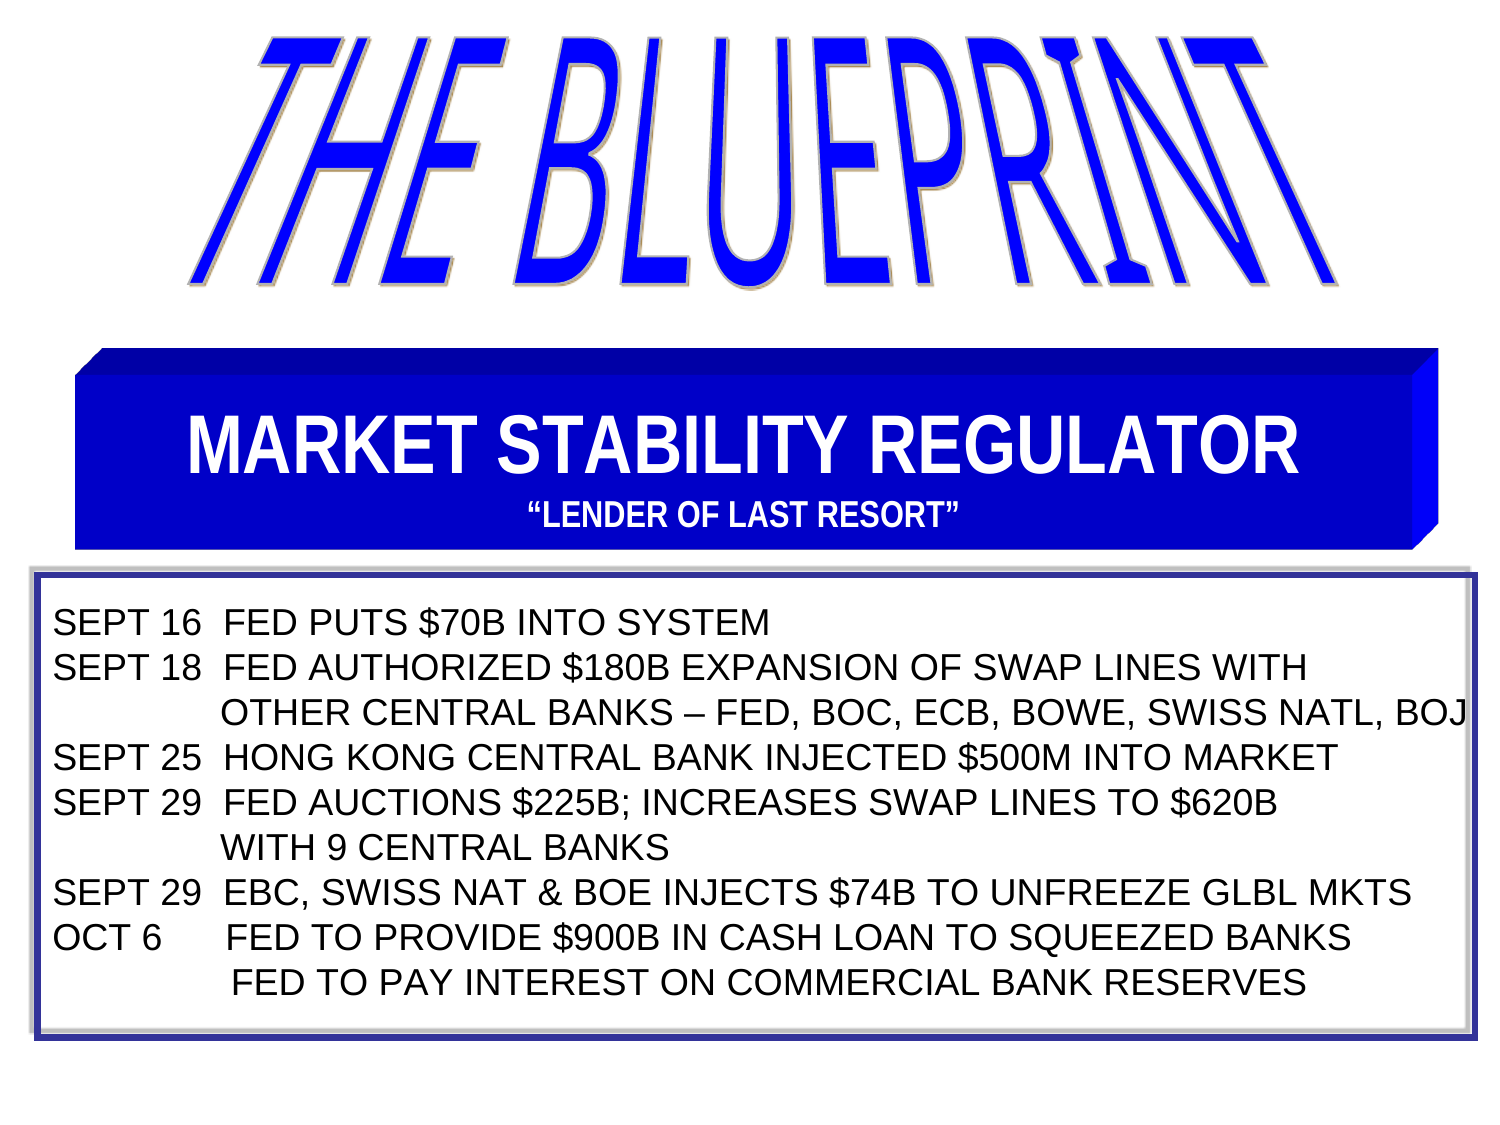

THE BLUEPRINT
MARKET STABILITY REGULATOR
“LENDER OF LAST RESORT”
MARKET STABILITY REGULATOR
“LENDER OF LAST RESORT”
SEPT 16 FED PUTS $70B INTO SYSTEM
SEPT 18 FED AUTHORIZED $180B EXPANSION OF SWAP LINES WITH
 OTHER CENTRAL BANKS – FED, BOC, ECB, BOWE, SWISS NATL, BOJ
SEPT 25 HONG KONG CENTRAL BANK INJECTED $500M INTO MARKET
SEPT 29 FED AUCTIONS $225B; INCREASES SWAP LINES TO $620B
 WITH 9 CENTRAL BANKS
SEPT 29 EBC, SWISS NAT & BOE INJECTS $74B TO UNFREEZE GLBL MKTS
OCT 6 FED TO PROVIDE $900B IN CASH LOAN TO SQUEEZED BANKS
 FED TO PAY INTEREST ON COMMERCIAL BANK RESERVES